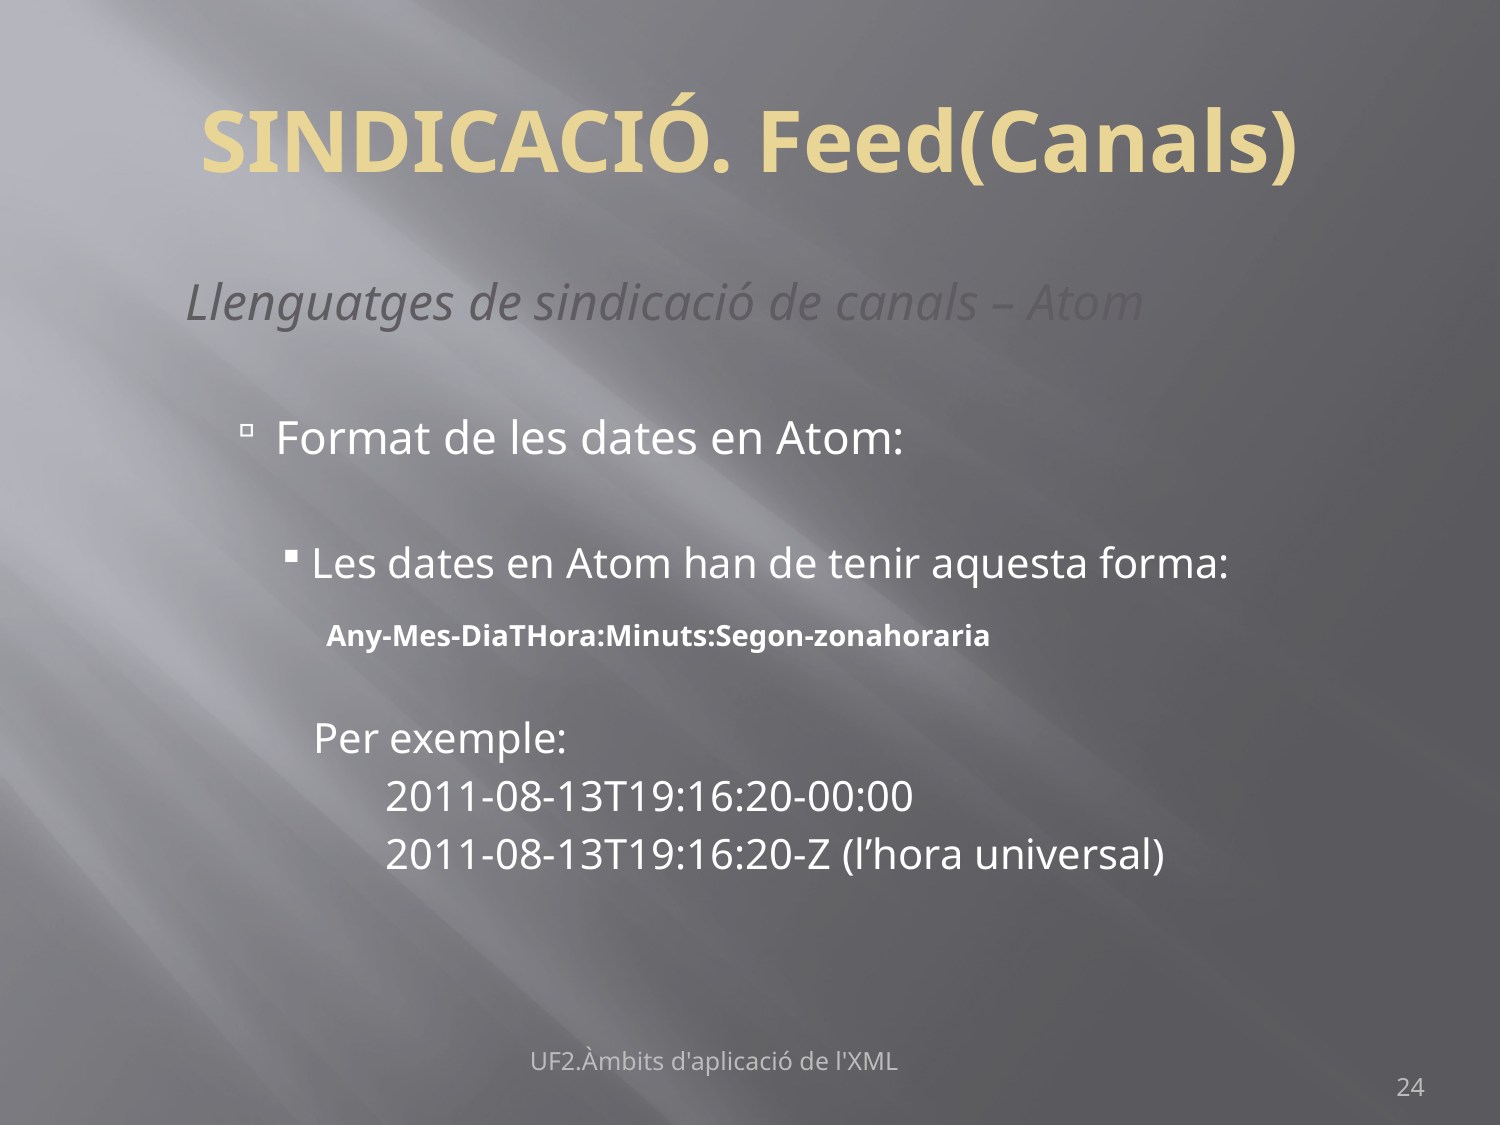

# SINDICACIÓ. Feed(Canals)
Llenguatges de sindicació de canals – Atom
Format de les dates en Atom:
Les dates en Atom han de tenir aquesta forma:
 Any-Mes-DiaTHora:Minuts:Segon-zonahoraria
Per exemple:
		2011-08-13T19:16:20-00:00
		2011-08-13T19:16:20-Z (l’hora universal)
UF2.Àmbits d'aplicació de l'XML